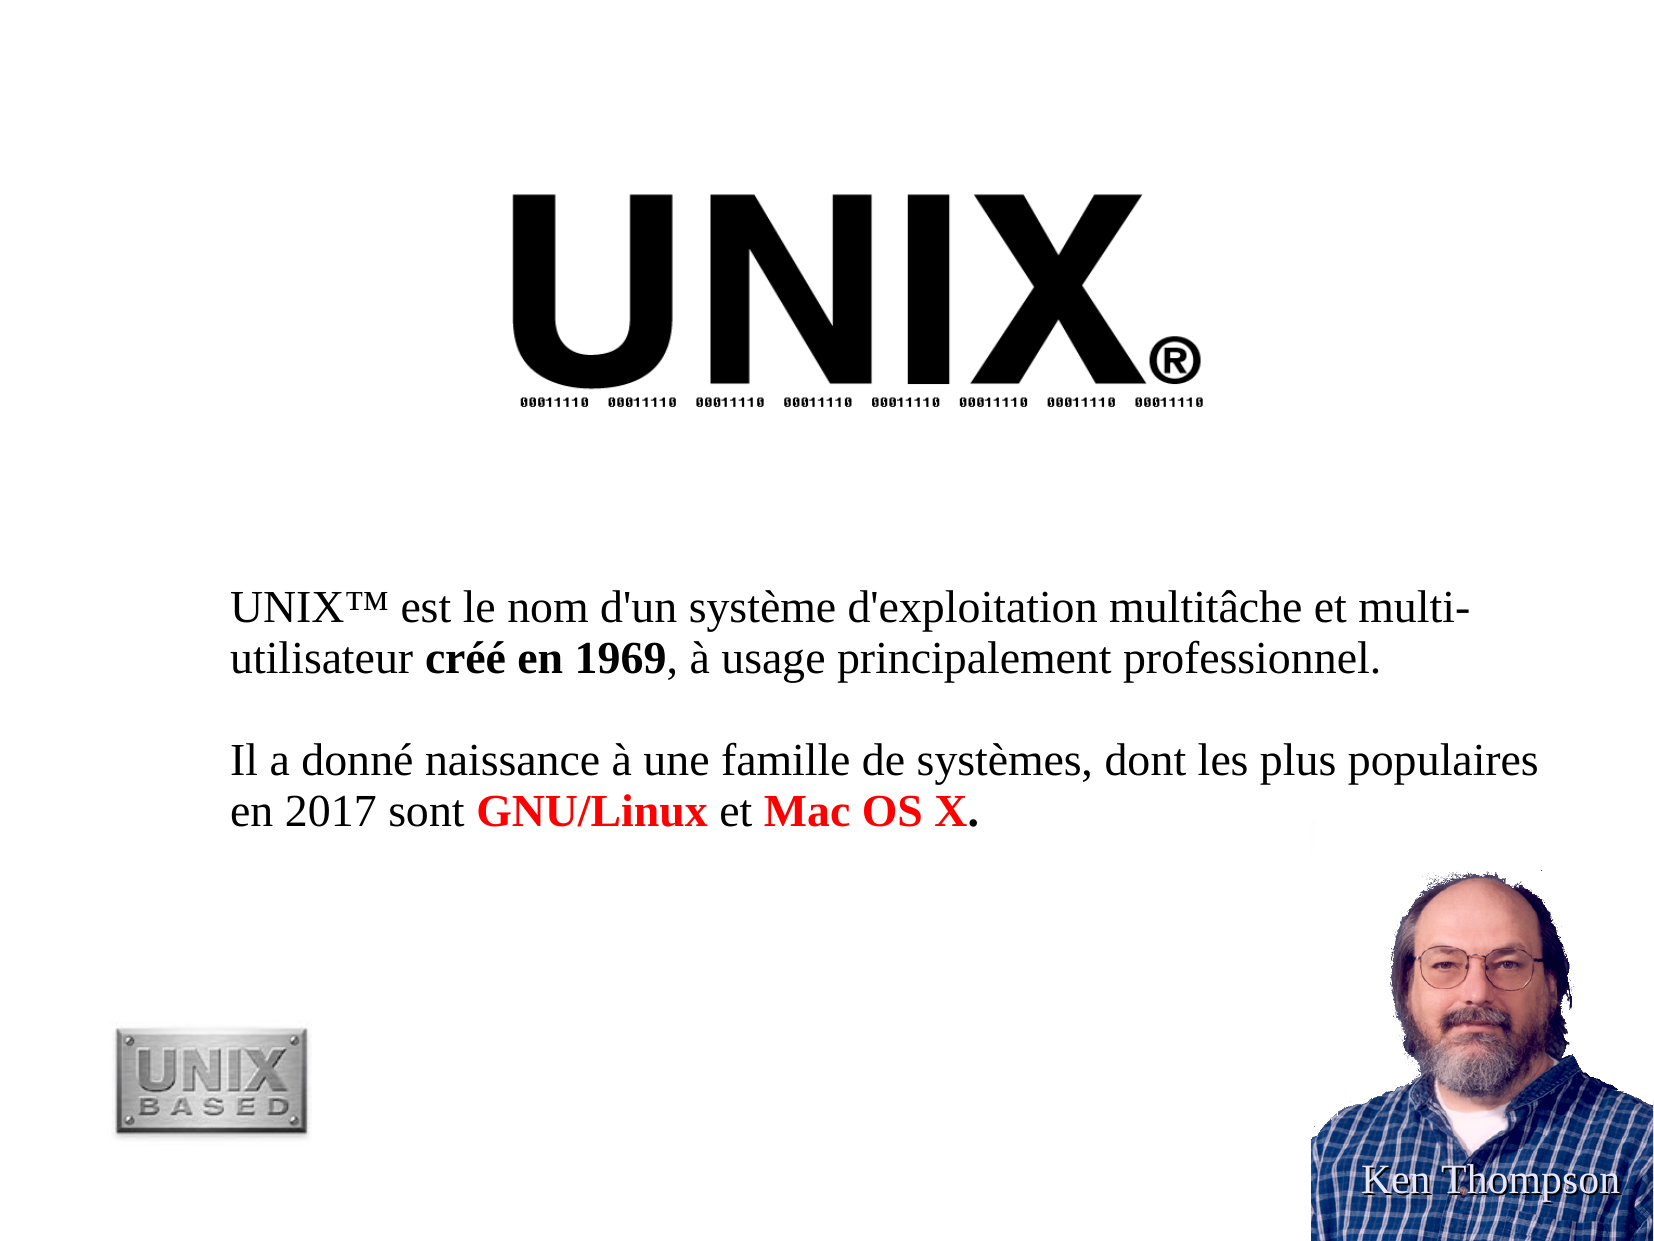

#
UNIX™ est le nom d'un système d'exploitation multitâche et multi-utilisateur créé en 1969, à usage principalement professionnel.
Il a donné naissance à une famille de systèmes, dont les plus populaires en 2017 sont GNU/Linux et Mac OS X.
Ken Thompson